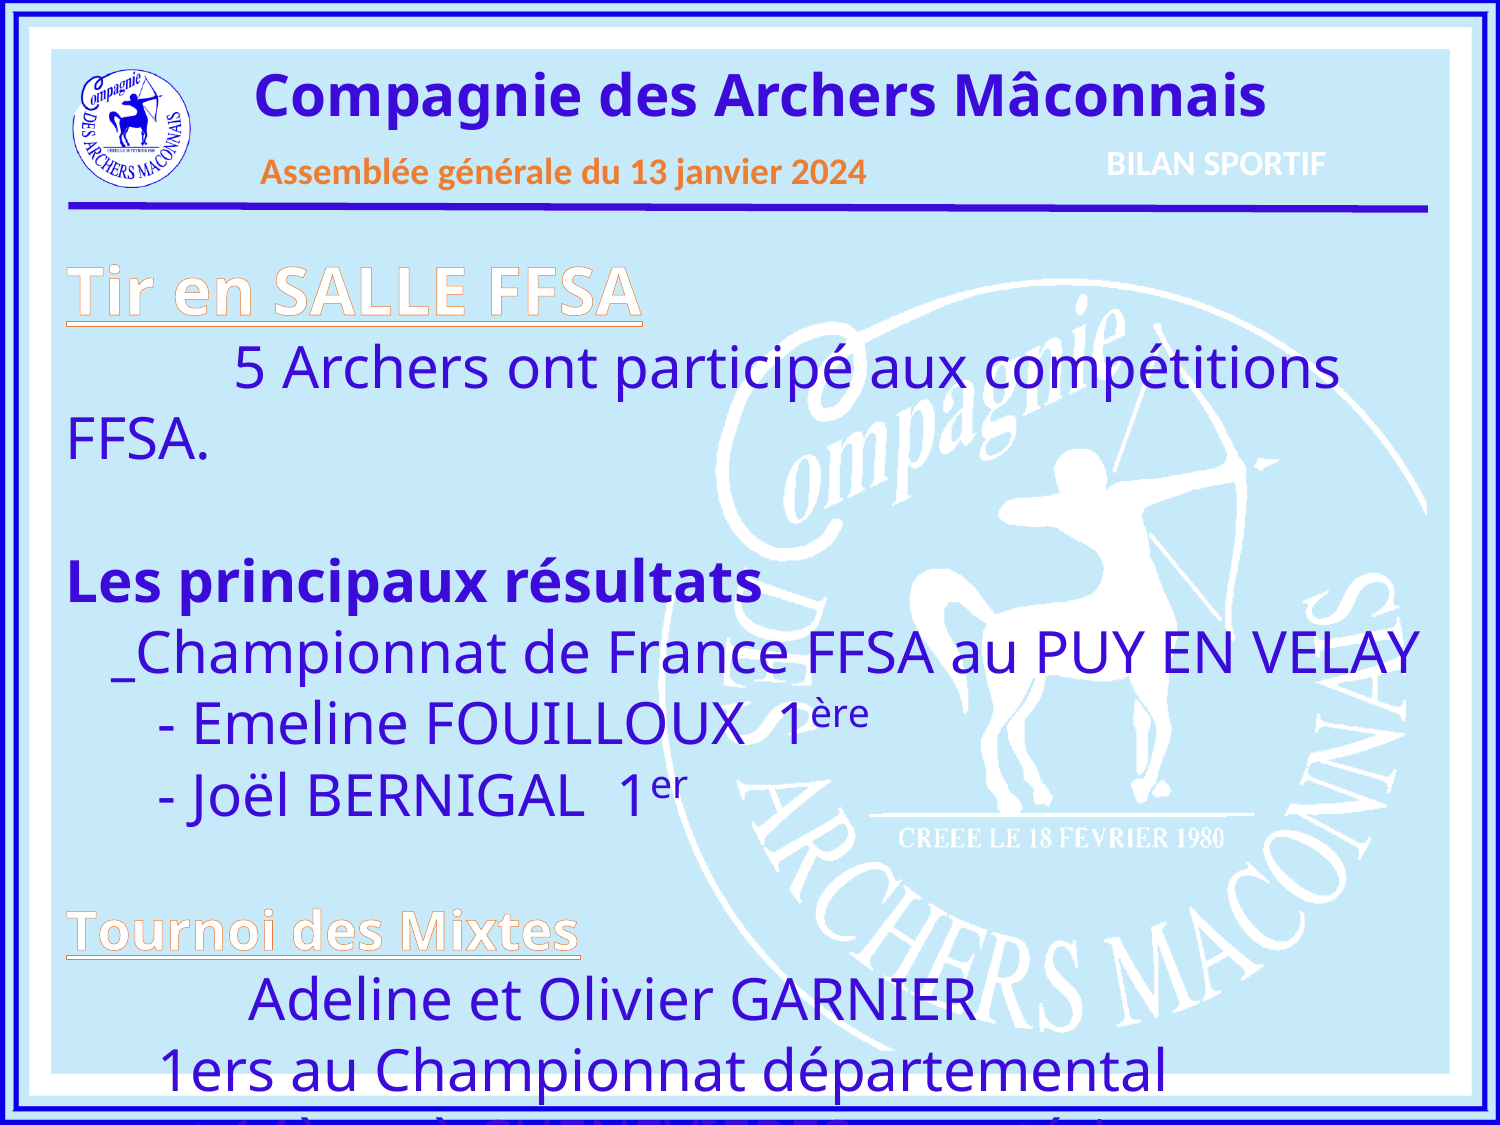

# Compagnie des Archers Mâconnais
 Assemblée générale du 13 janvier 2024
BILAN SPORTIF
Tir en SALLE FFSA
 5 Archers ont participé aux compétitions FFSA.
Les principaux résultats
 _Championnat de France FFSA au PUY EN VELAY
 - Emeline FOUILLOUX 1ère
 - Joël BERNIGAL 1er
Tournoi des Mixtes
 Adeline et Olivier GARNIER
 1ers au Championnat départemental
 et 14ème à CHENEVIERES en extérieur
Les principaux résultats
 _Championnat de France FFSA au PUY EN VELAY
 - Emeline FOUILLOUX 1ère
 - Joël BERNIGAL 1er
Tir en CAMPAGNE
 6 Archers ont participé à 17 compétitions.